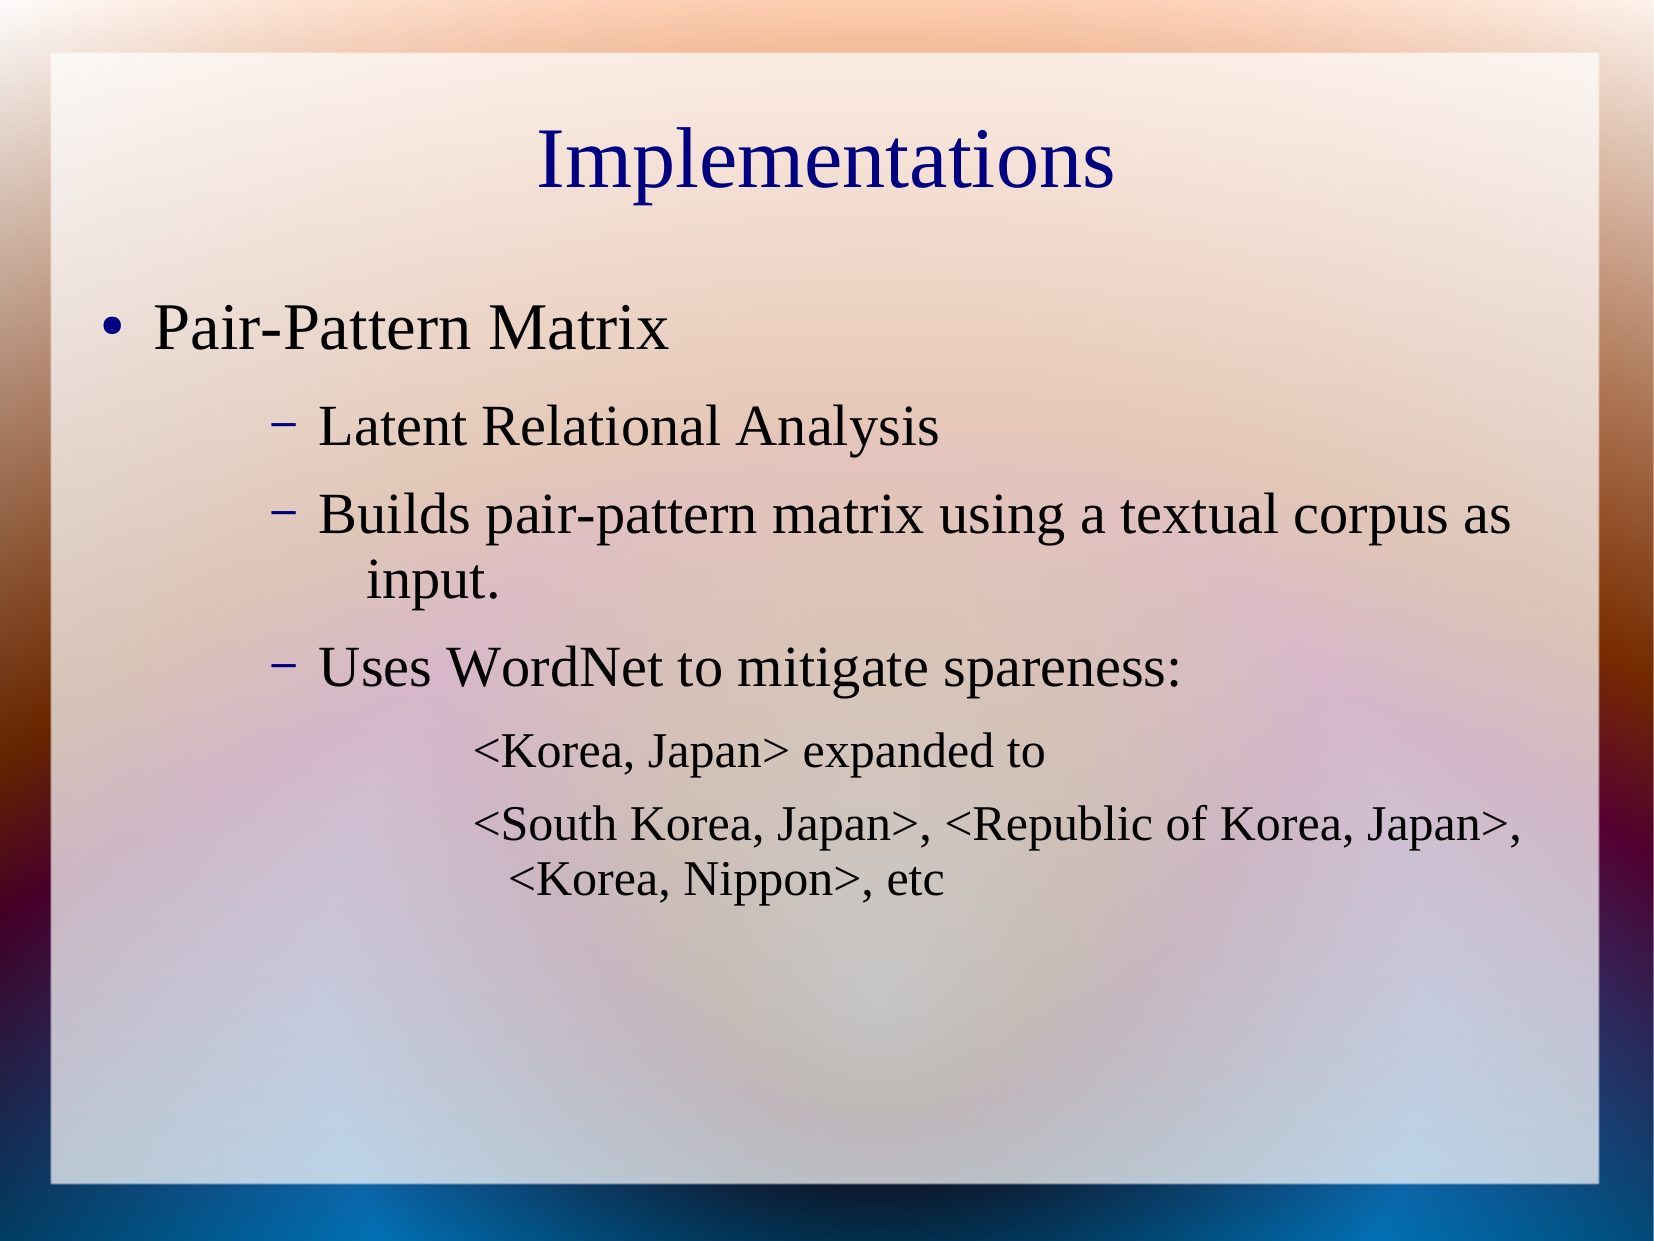

# Implementations
Pair-Pattern Matrix
Latent Relational Analysis
Builds pair-pattern matrix using a textual corpus as input.
Uses WordNet to mitigate spareness:
<Korea, Japan> expanded to
<South Korea, Japan>, <Republic of Korea, Japan>, <Korea, Nippon>, etc